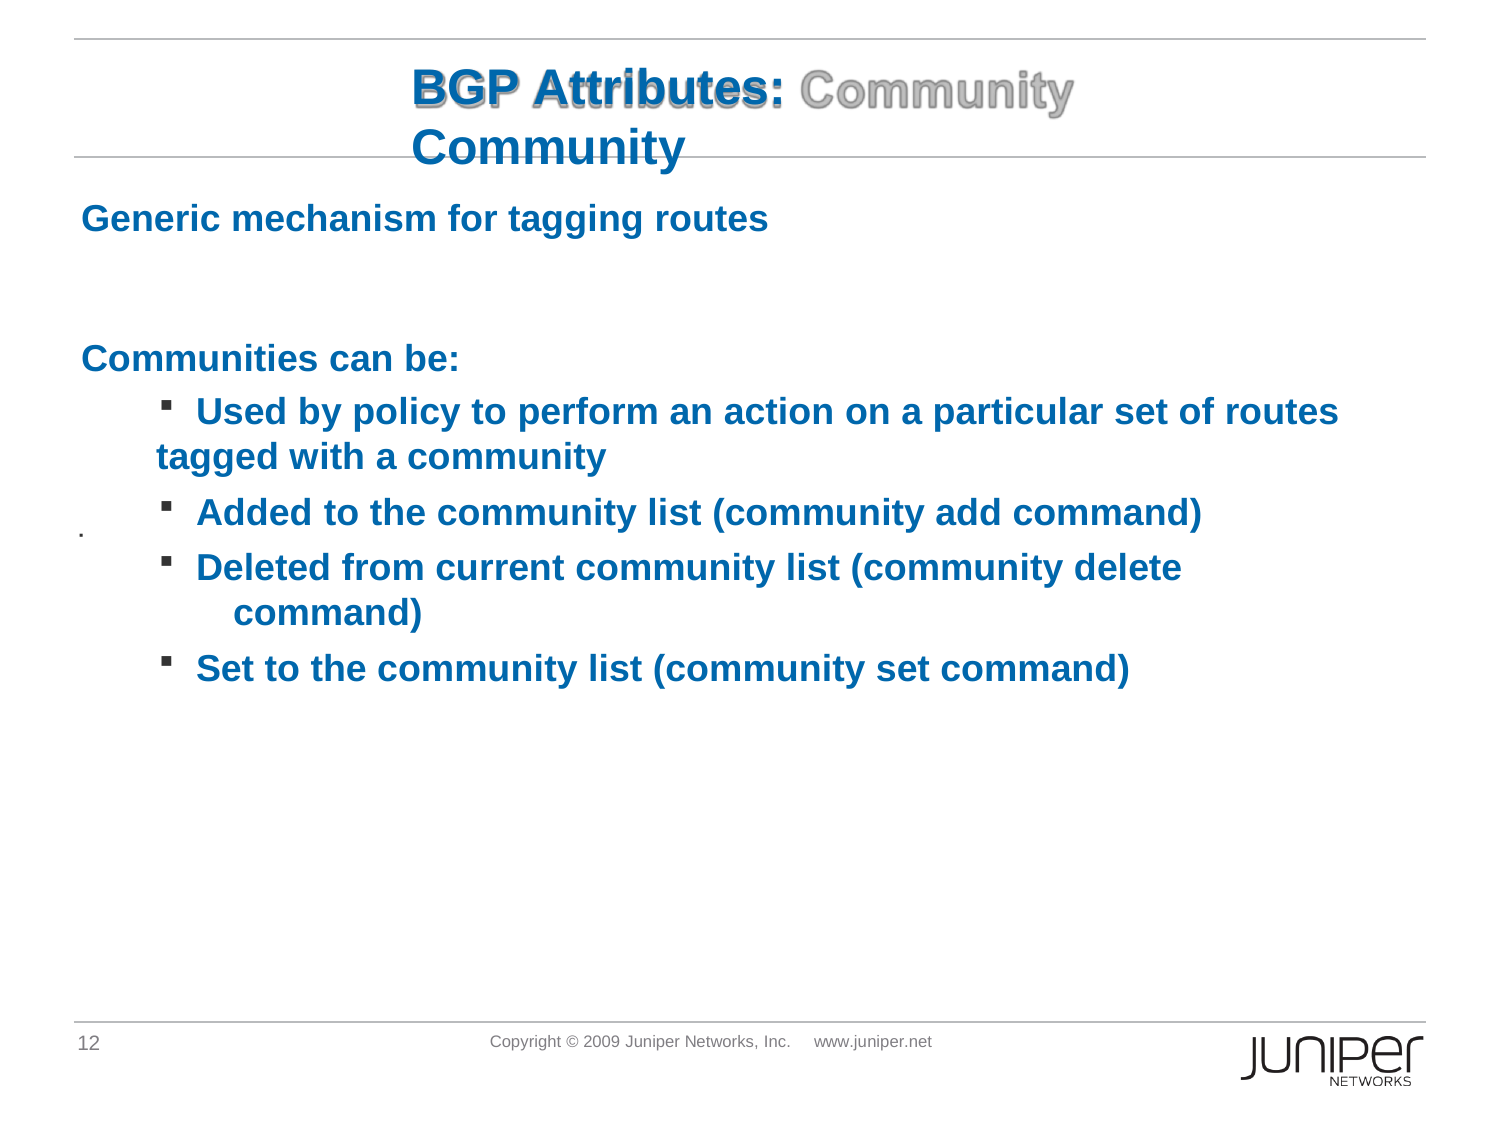

BGP Attributes: Community
Generic mechanism for tagging routes
Communities can be:
Used by policy to perform an action on a particular set of routes
tagged with a community
Added to the community list (community add command)
Deleted from current community list (community delete command)
Set to the community list (community set command)
8
Copyright © 2009 Juniper Networks, Inc.	www.juniper.net